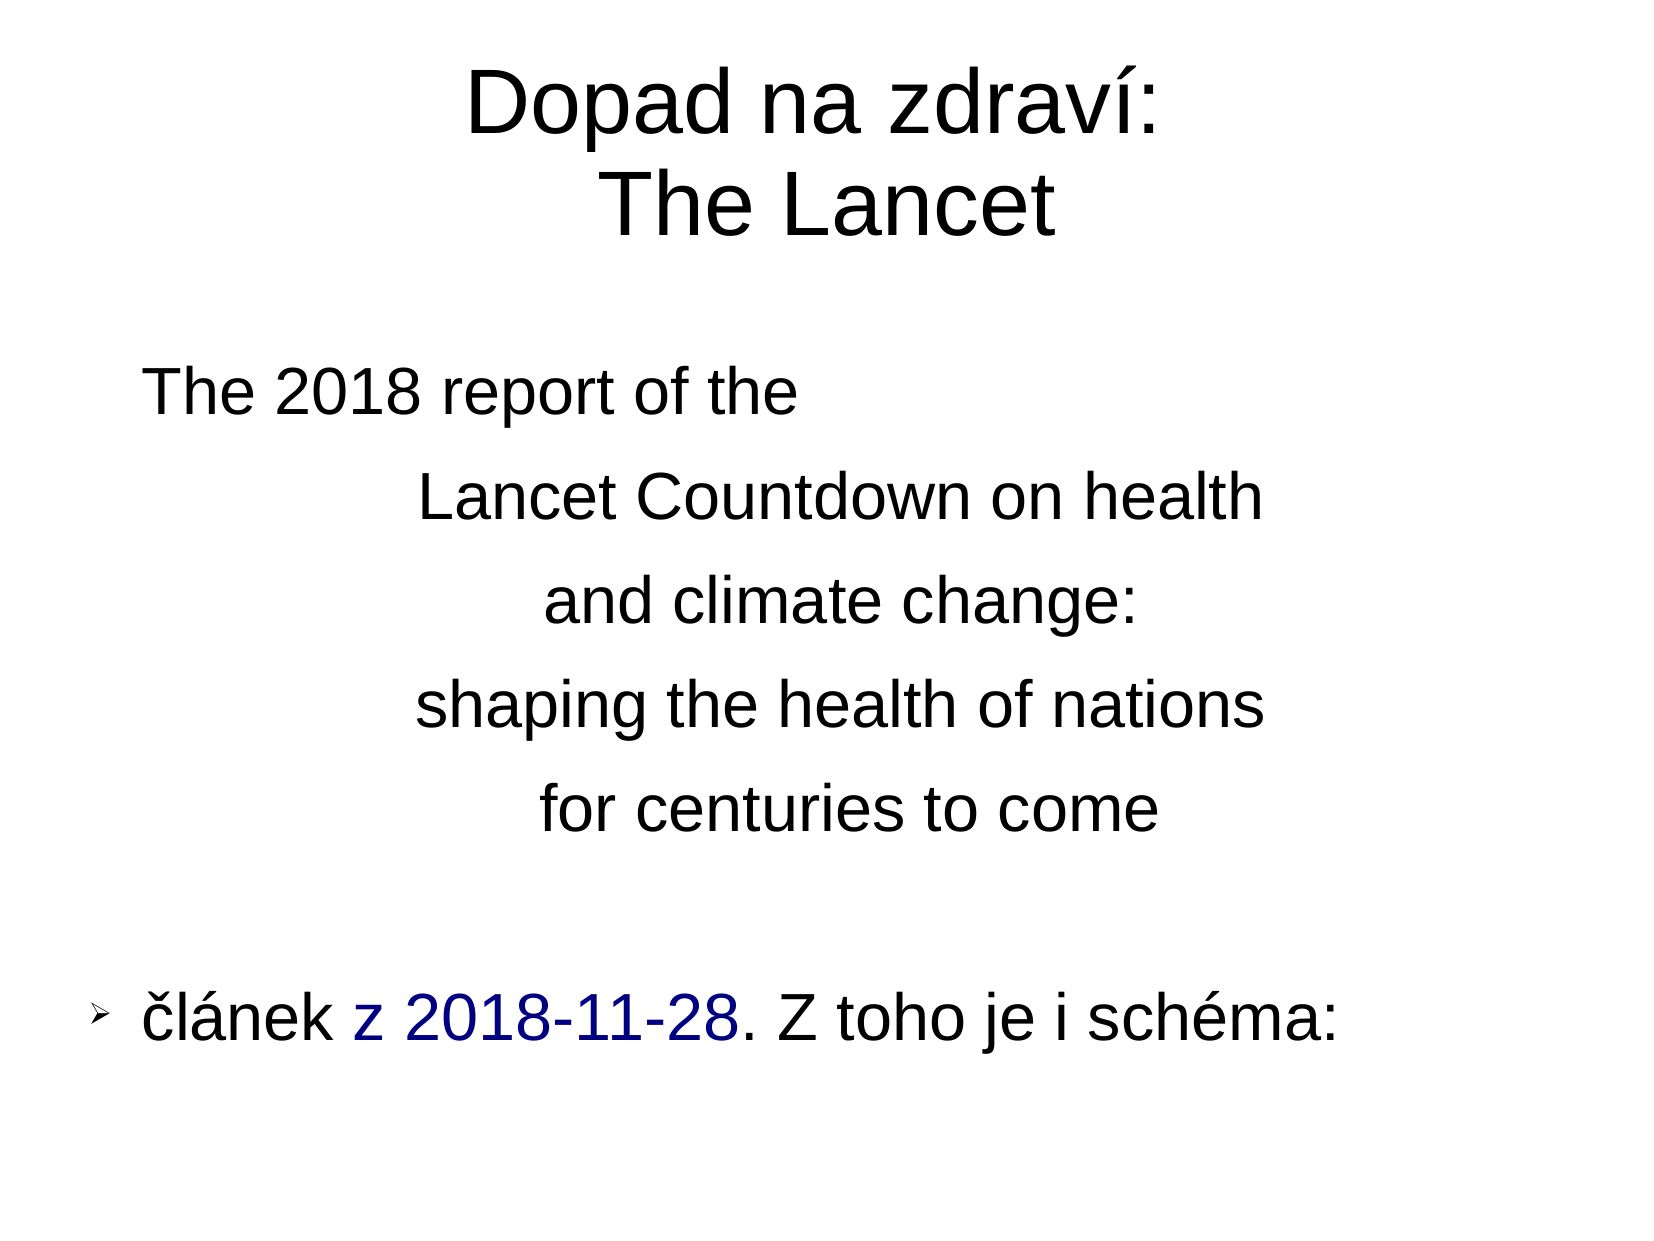

# Dopad na zdraví: The Lancet
The 2018 report of the
Lancet Countdown on health
and climate change:
shaping the health of nations
for centuries to come
článek z 2018-11-28. Z toho je i schéma: